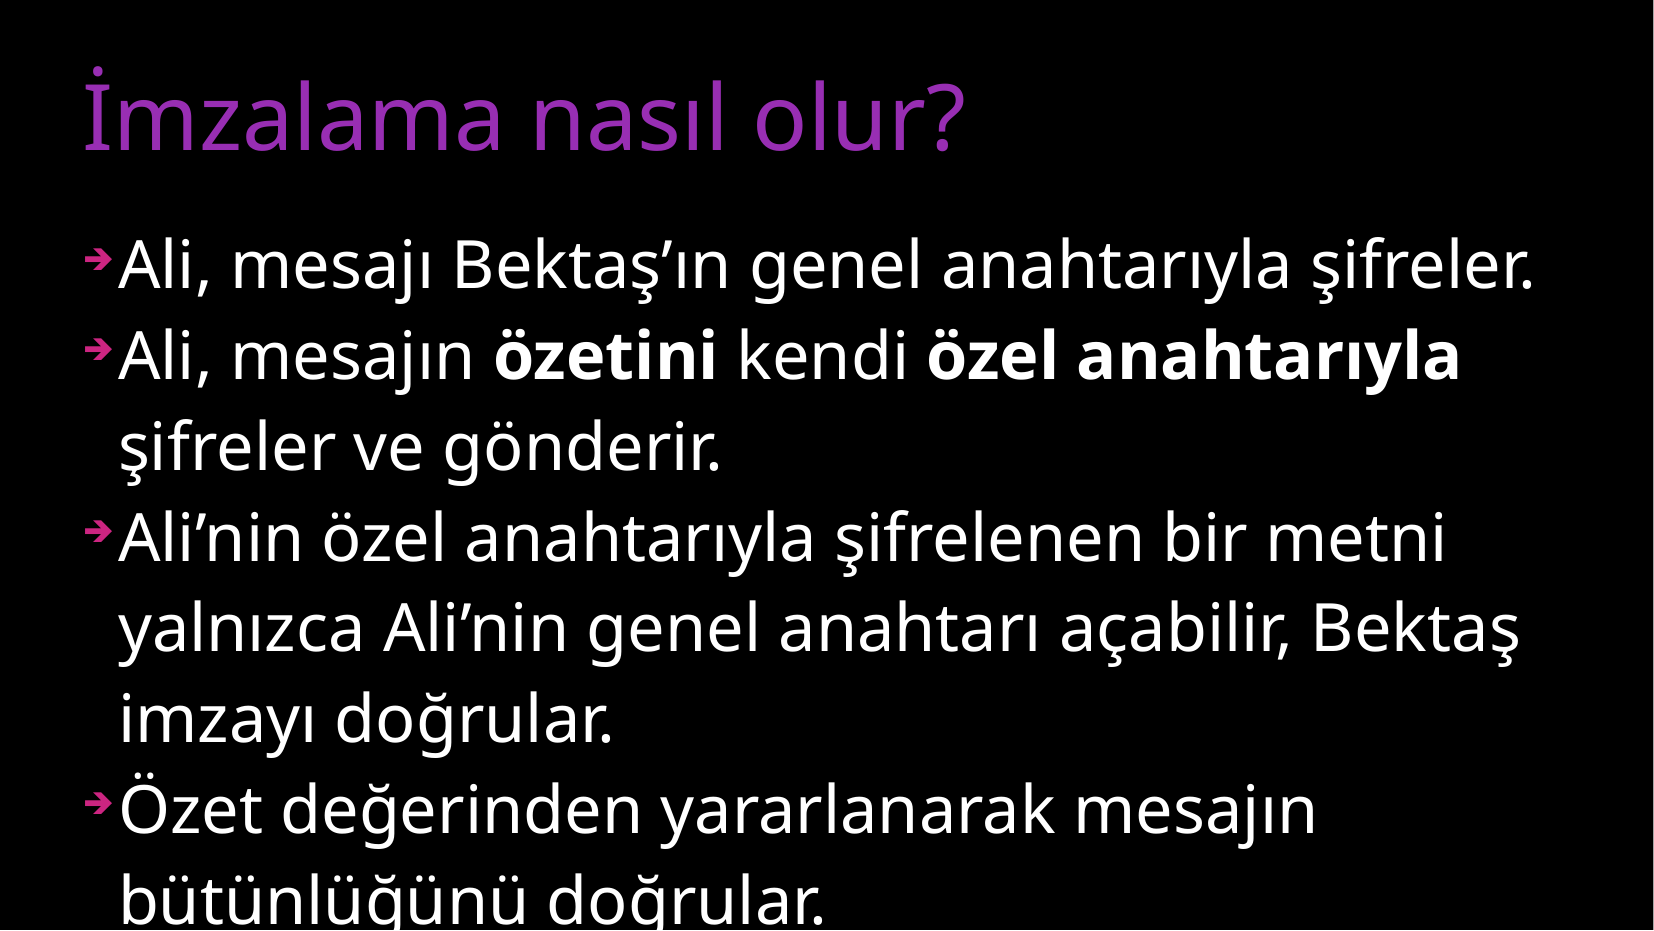

# İmzalama nasıl olur?
Ali, mesajı Bektaş’ın genel anahtarıyla şifreler.
Ali, mesajın özetini kendi özel anahtarıyla şifreler ve gönderir.
Ali’nin özel anahtarıyla şifrelenen bir metni yalnızca Ali’nin genel anahtarı açabilir, Bektaş imzayı doğrular.
Özet değerinden yararlanarak mesajın bütünlüğünü doğrular.